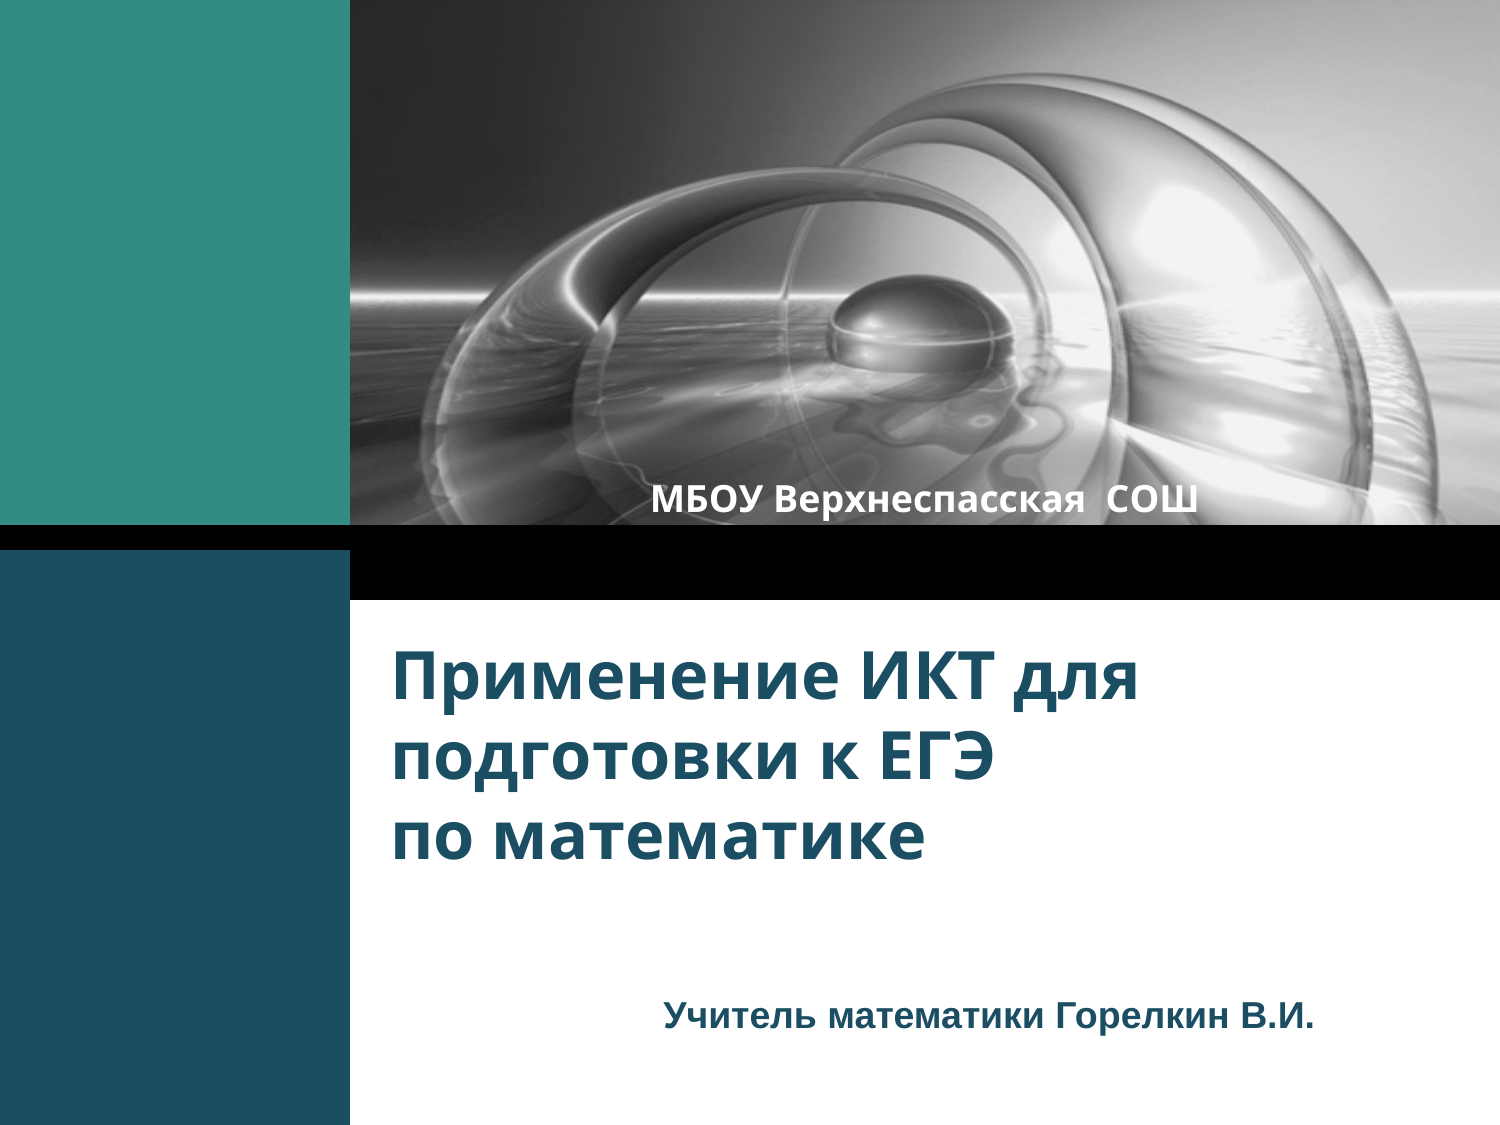

МБОУ Верхнеспасская СОШ
# Применение ИКТ для подготовки к ЕГЭ по математике
Учитель математики Горелкин В.И.